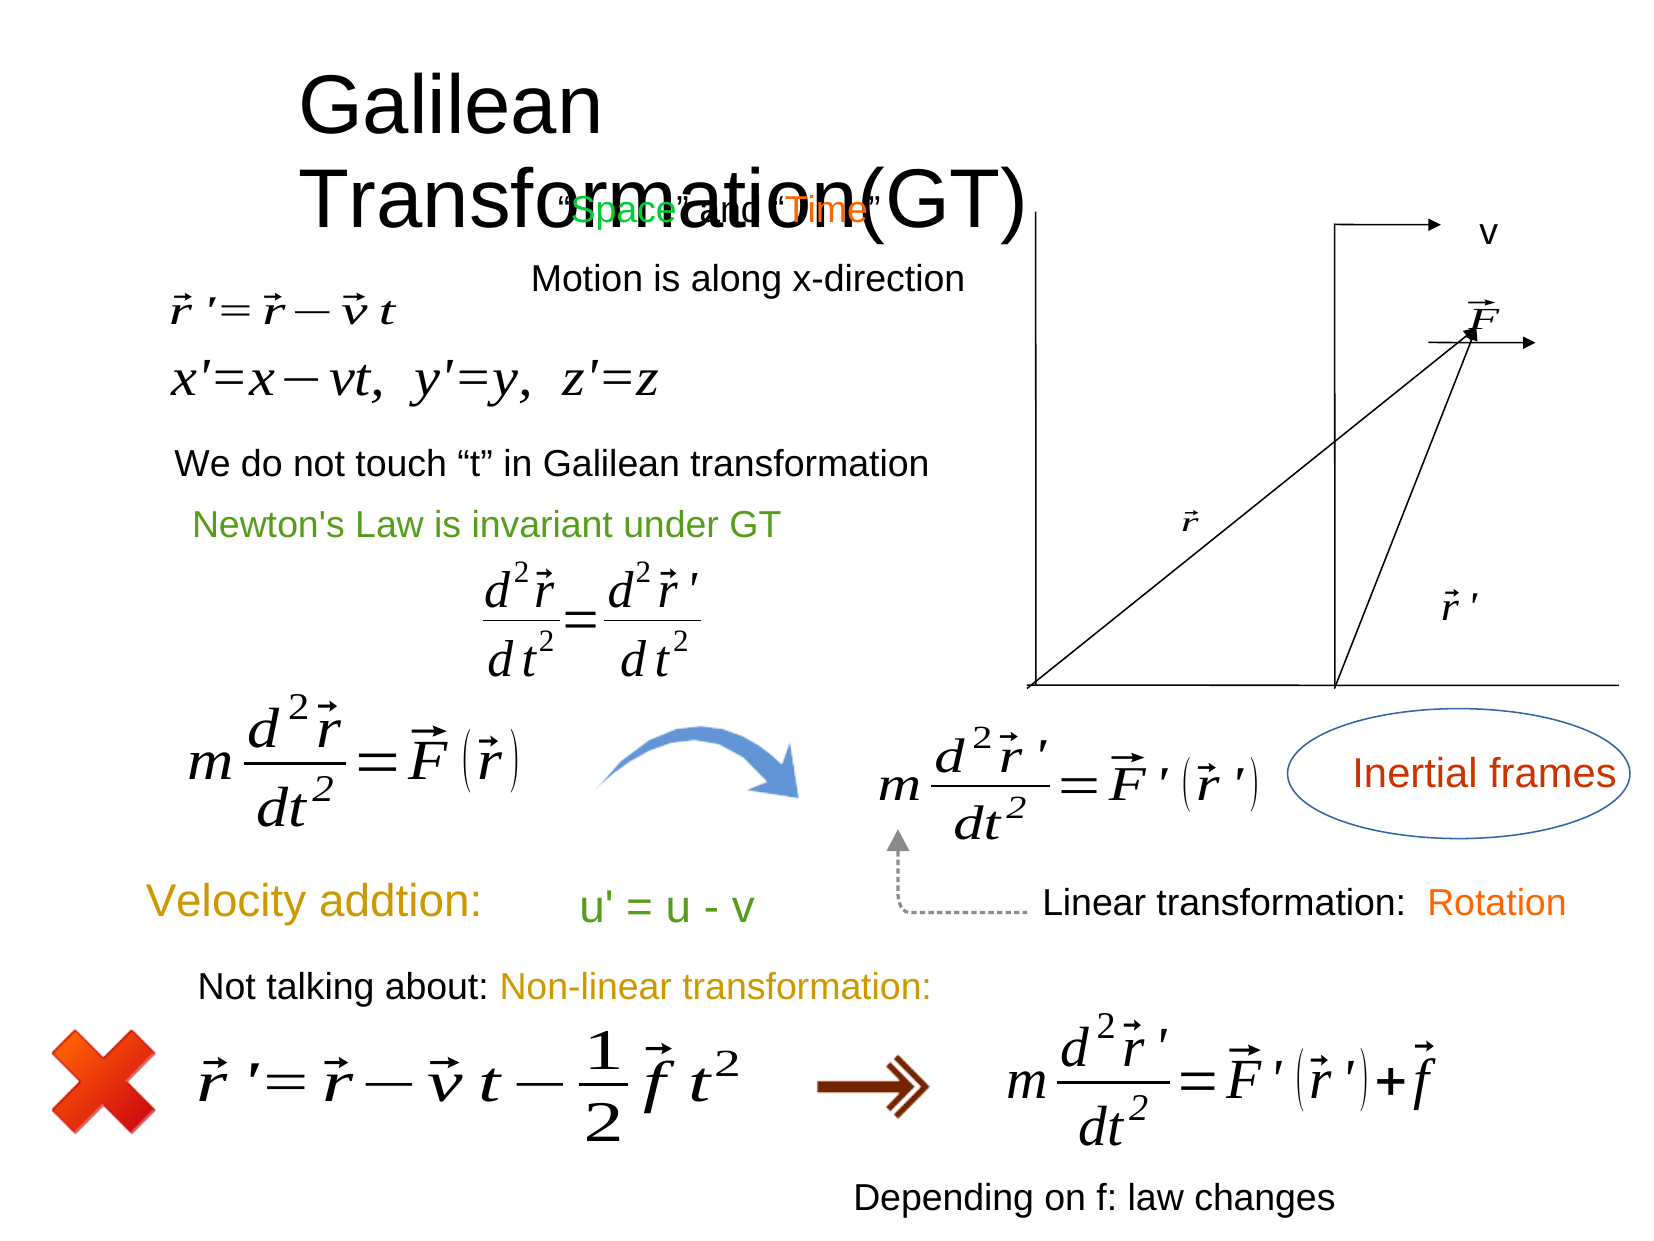

Galilean Transformation(GT)
“Space” and “Time”
v
Motion is along x-direction
We do not touch “t” in Galilean transformation
Newton's Law is invariant under GT
Inertial frames
Velocity addtion:
Linear transformation: Rotation
u' = u - v
Not talking about: Non-linear transformation:
Depending on f: law changes